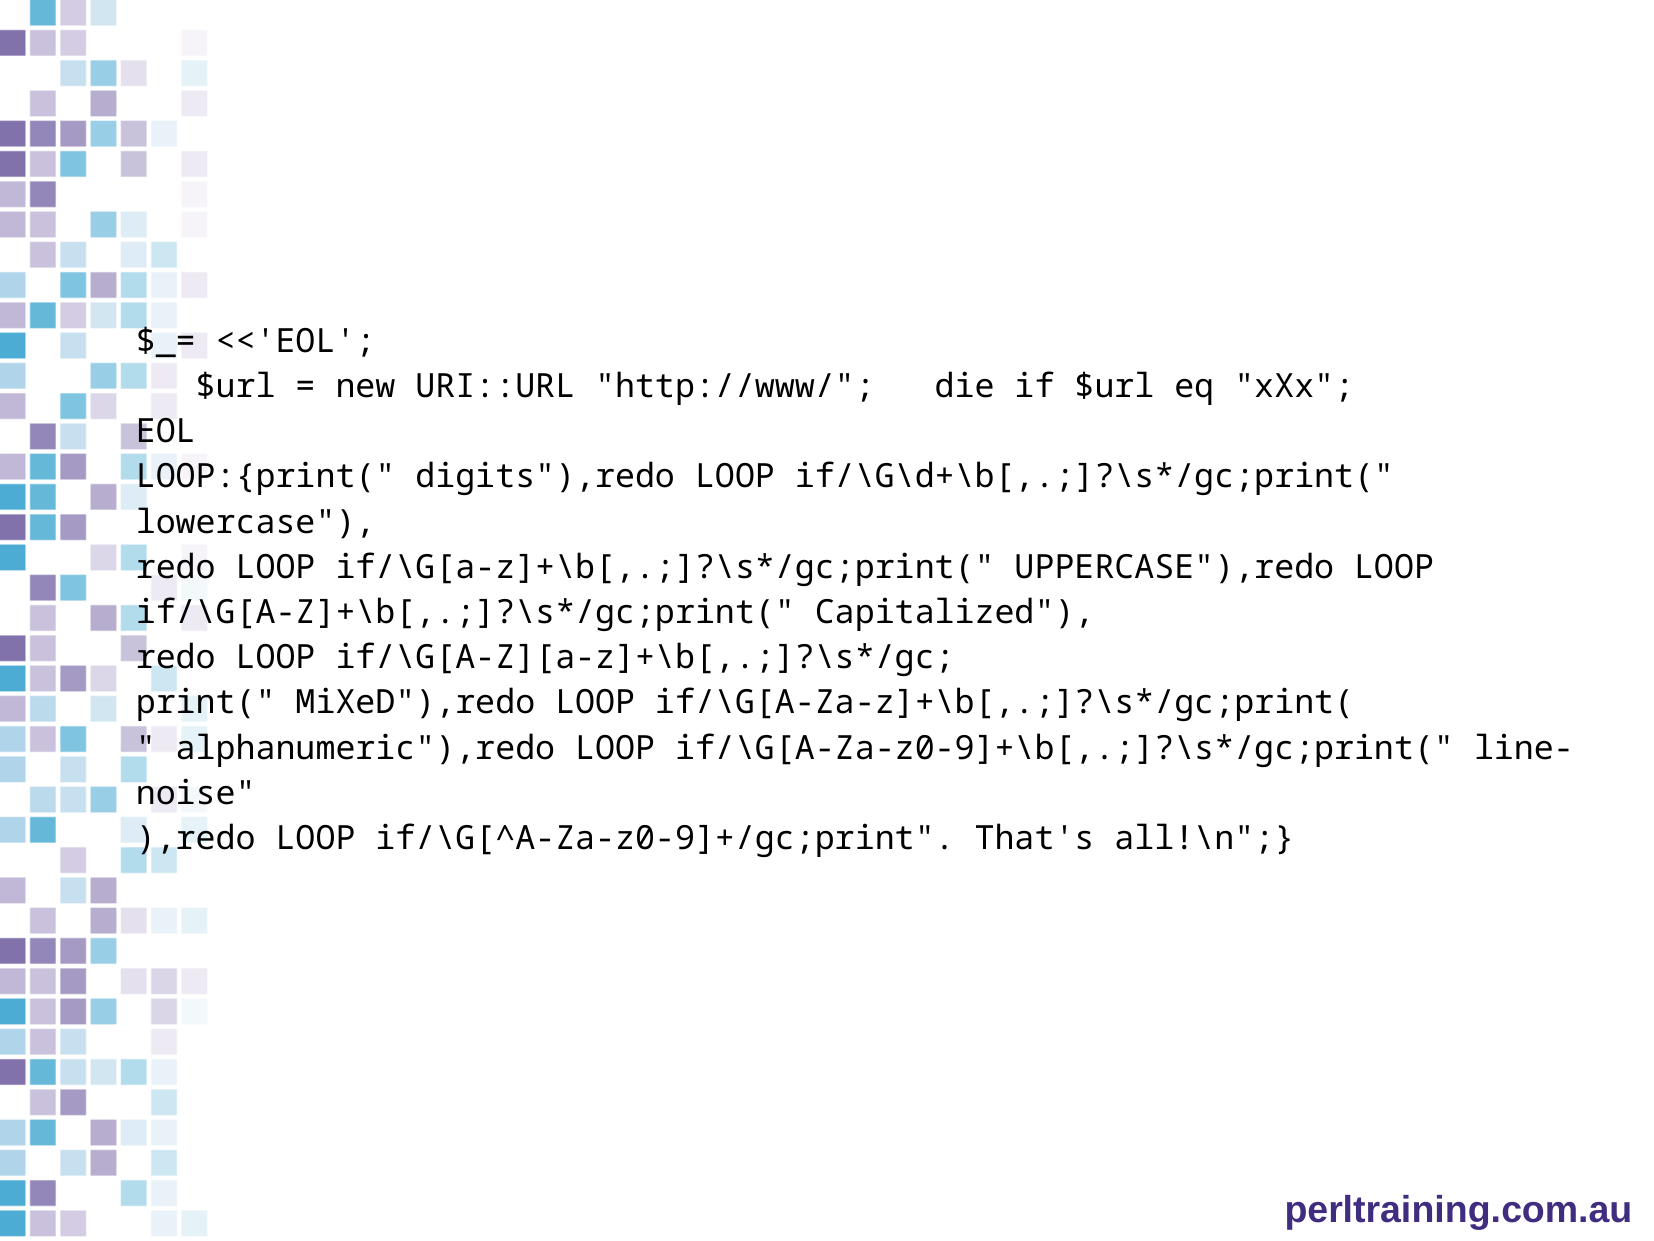

# $_= <<'EOL'; $url = new URI::URL "http://www/"; die if $url eq "xXx"; EOL LOOP:{print(" digits"),redo LOOP if/\G\d+\b[,.;]?\s*/gc;print(" lowercase"), redo LOOP if/\G[a-z]+\b[,.;]?\s*/gc;print(" UPPERCASE"),redo LOOP if/\G[A-Z]+\b[,.;]?\s*/gc;print(" Capitalized"), redo LOOP if/\G[A-Z][a-z]+\b[,.;]?\s*/gc; print(" MiXeD"),redo LOOP if/\G[A-Za-z]+\b[,.;]?\s*/gc;print( " alphanumeric"),redo LOOP if/\G[A-Za-z0-9]+\b[,.;]?\s*/gc;print(" line-noise" ),redo LOOP if/\G[^A-Za-z0-9]+/gc;print". That's all!\n";}